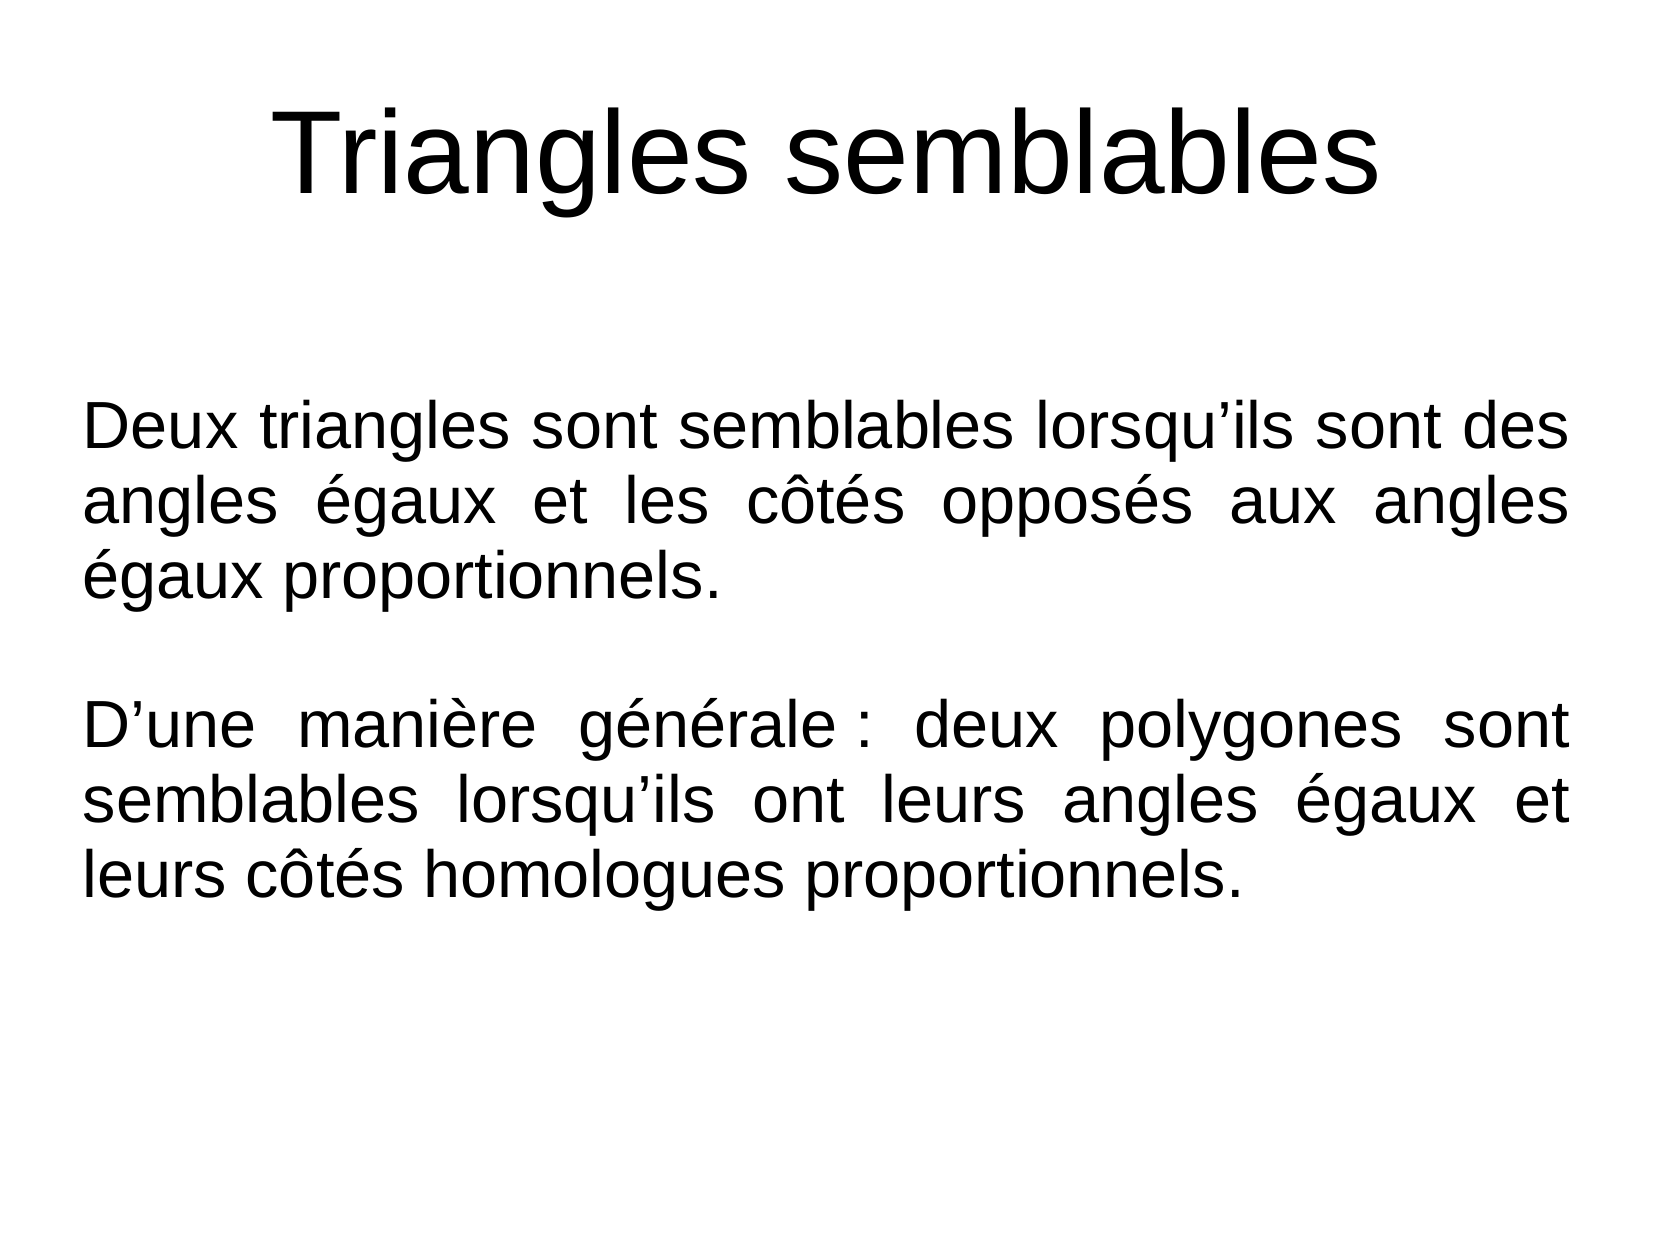

# Triangles semblables
Deux triangles sont semblables lorsqu’ils sont des angles égaux et les côtés opposés aux angles égaux proportionnels.
D’une manière générale : deux polygones sont semblables lorsqu’ils ont leurs angles égaux et leurs côtés homologues proportionnels.